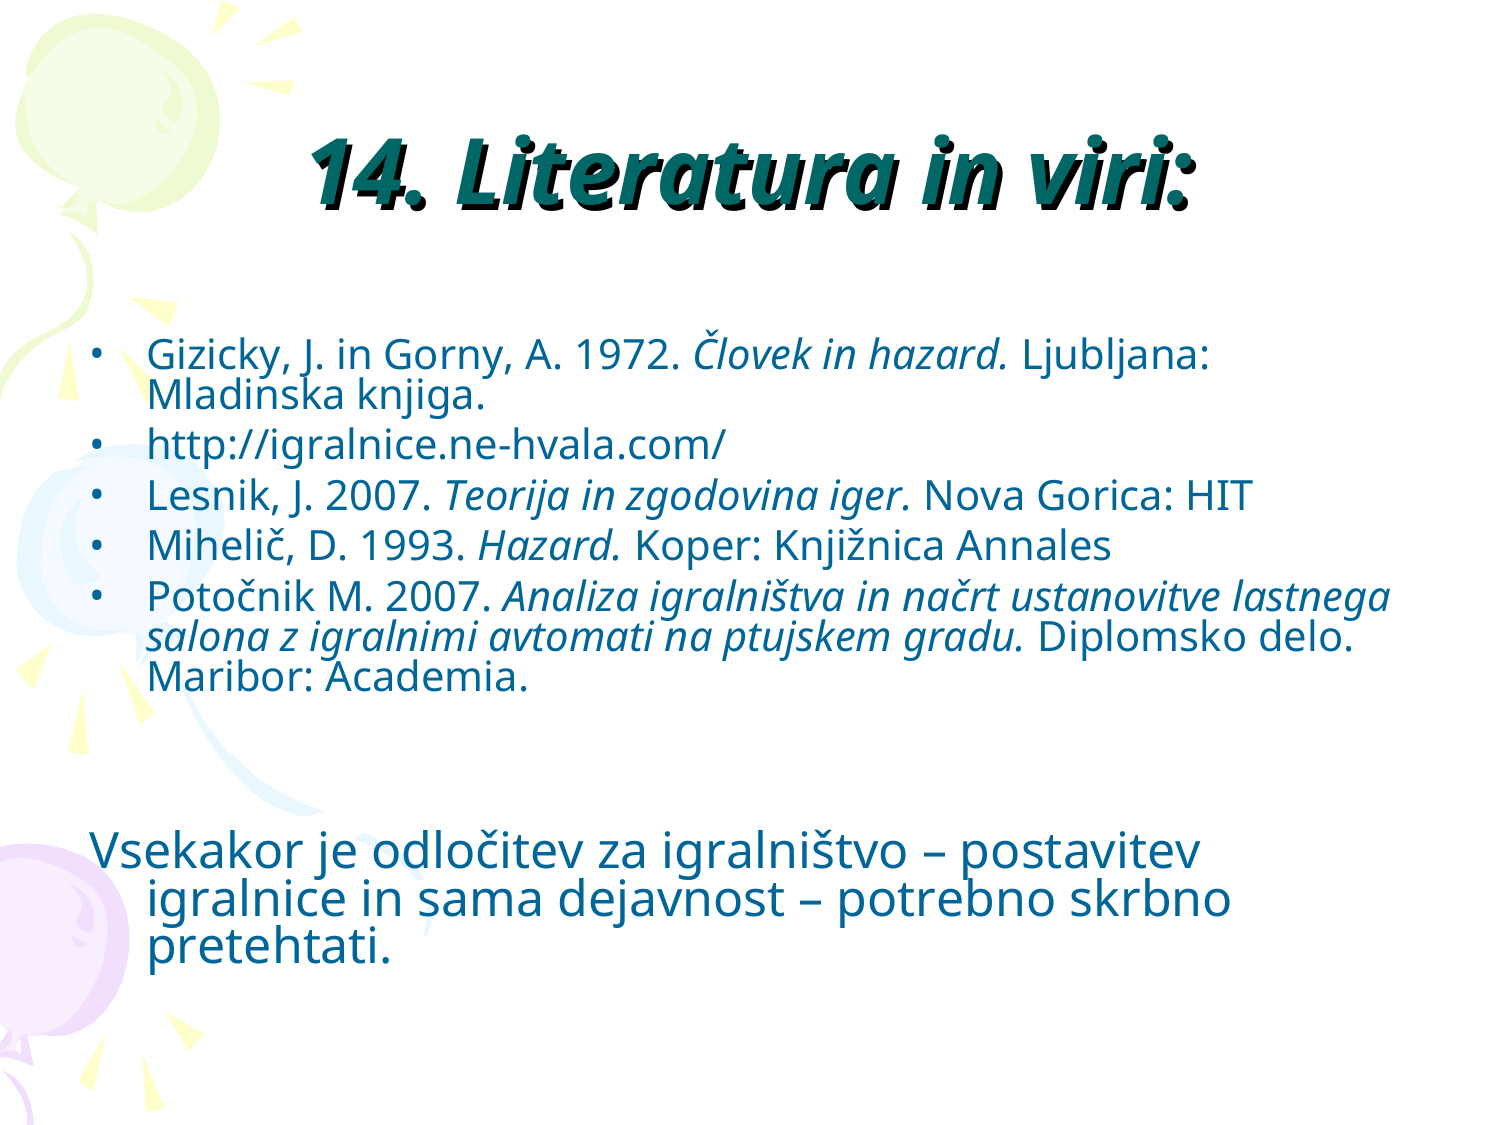

# 14. Literatura in viri:
Gizicky, J. in Gorny, A. 1972. Človek in hazard. Ljubljana: Mladinska knjiga.
http://igralnice.ne-hvala.com/
Lesnik, J. 2007. Teorija in zgodovina iger. Nova Gorica: HIT
Mihelič, D. 1993. Hazard. Koper: Knjižnica Annales
Potočnik M. 2007. Analiza igralništva in načrt ustanovitve lastnega salona z igralnimi avtomati na ptujskem gradu. Diplomsko delo. Maribor: Academia.
Vsekakor je odločitev za igralništvo – postavitev igralnice in sama dejavnost – potrebno skrbno pretehtati.